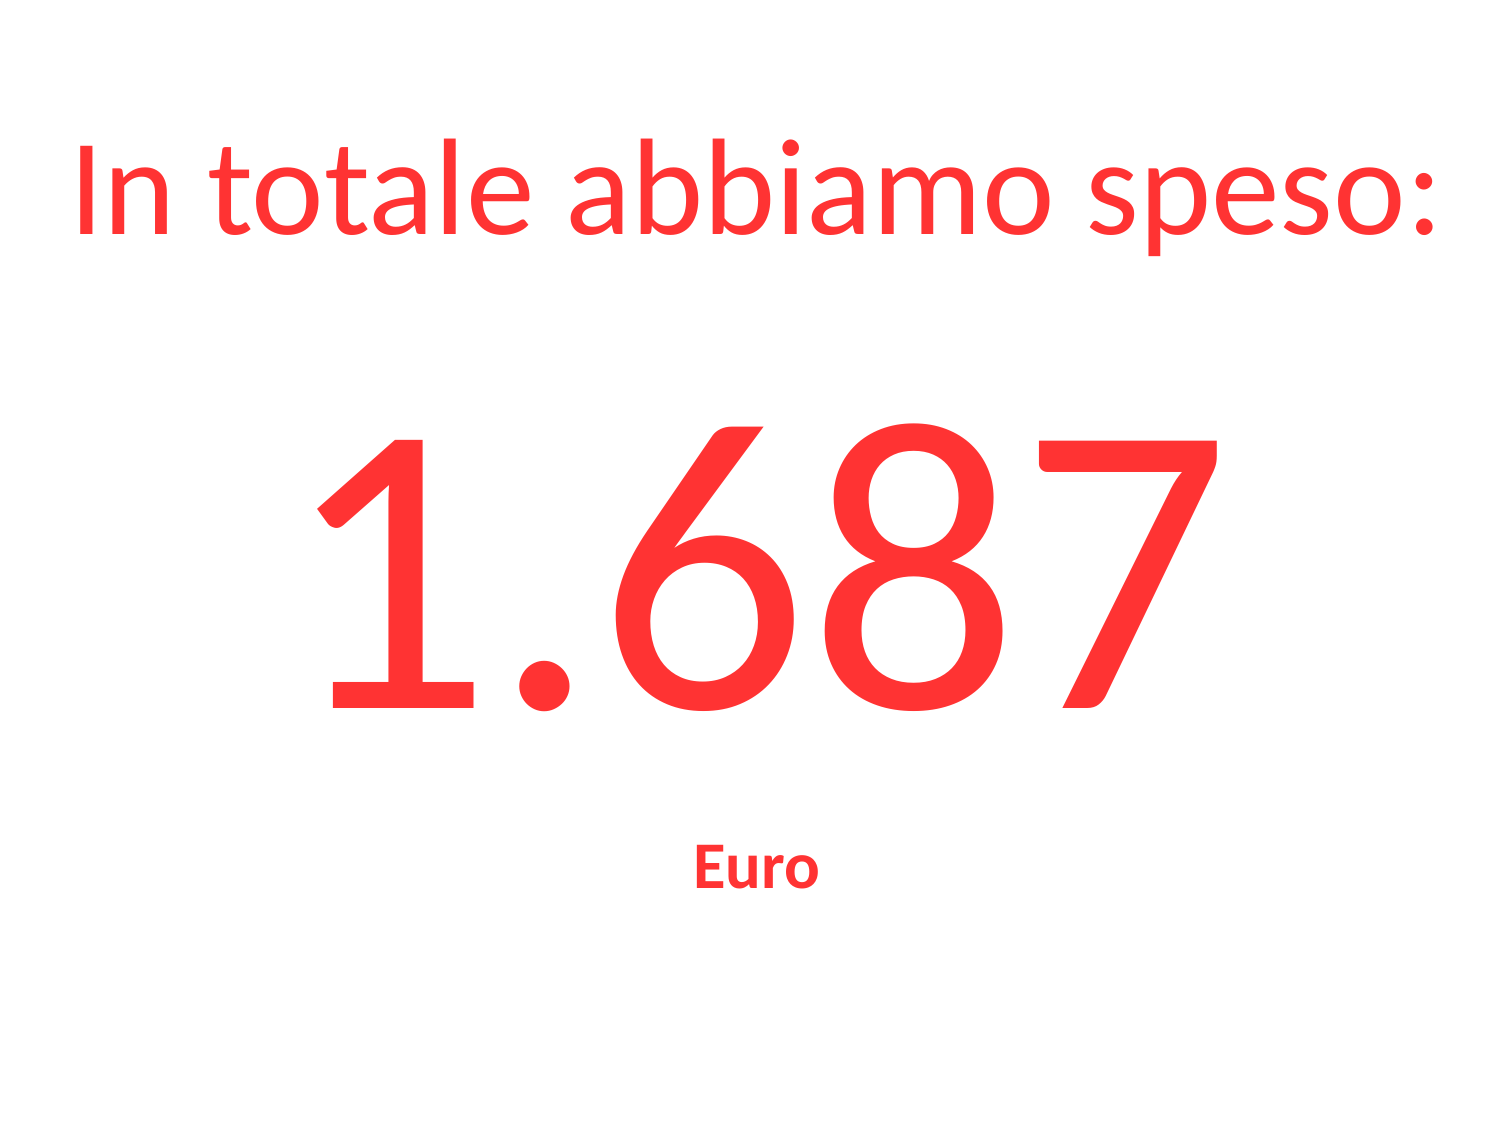

#
In totale abbiamo speso:
1.687
Euro